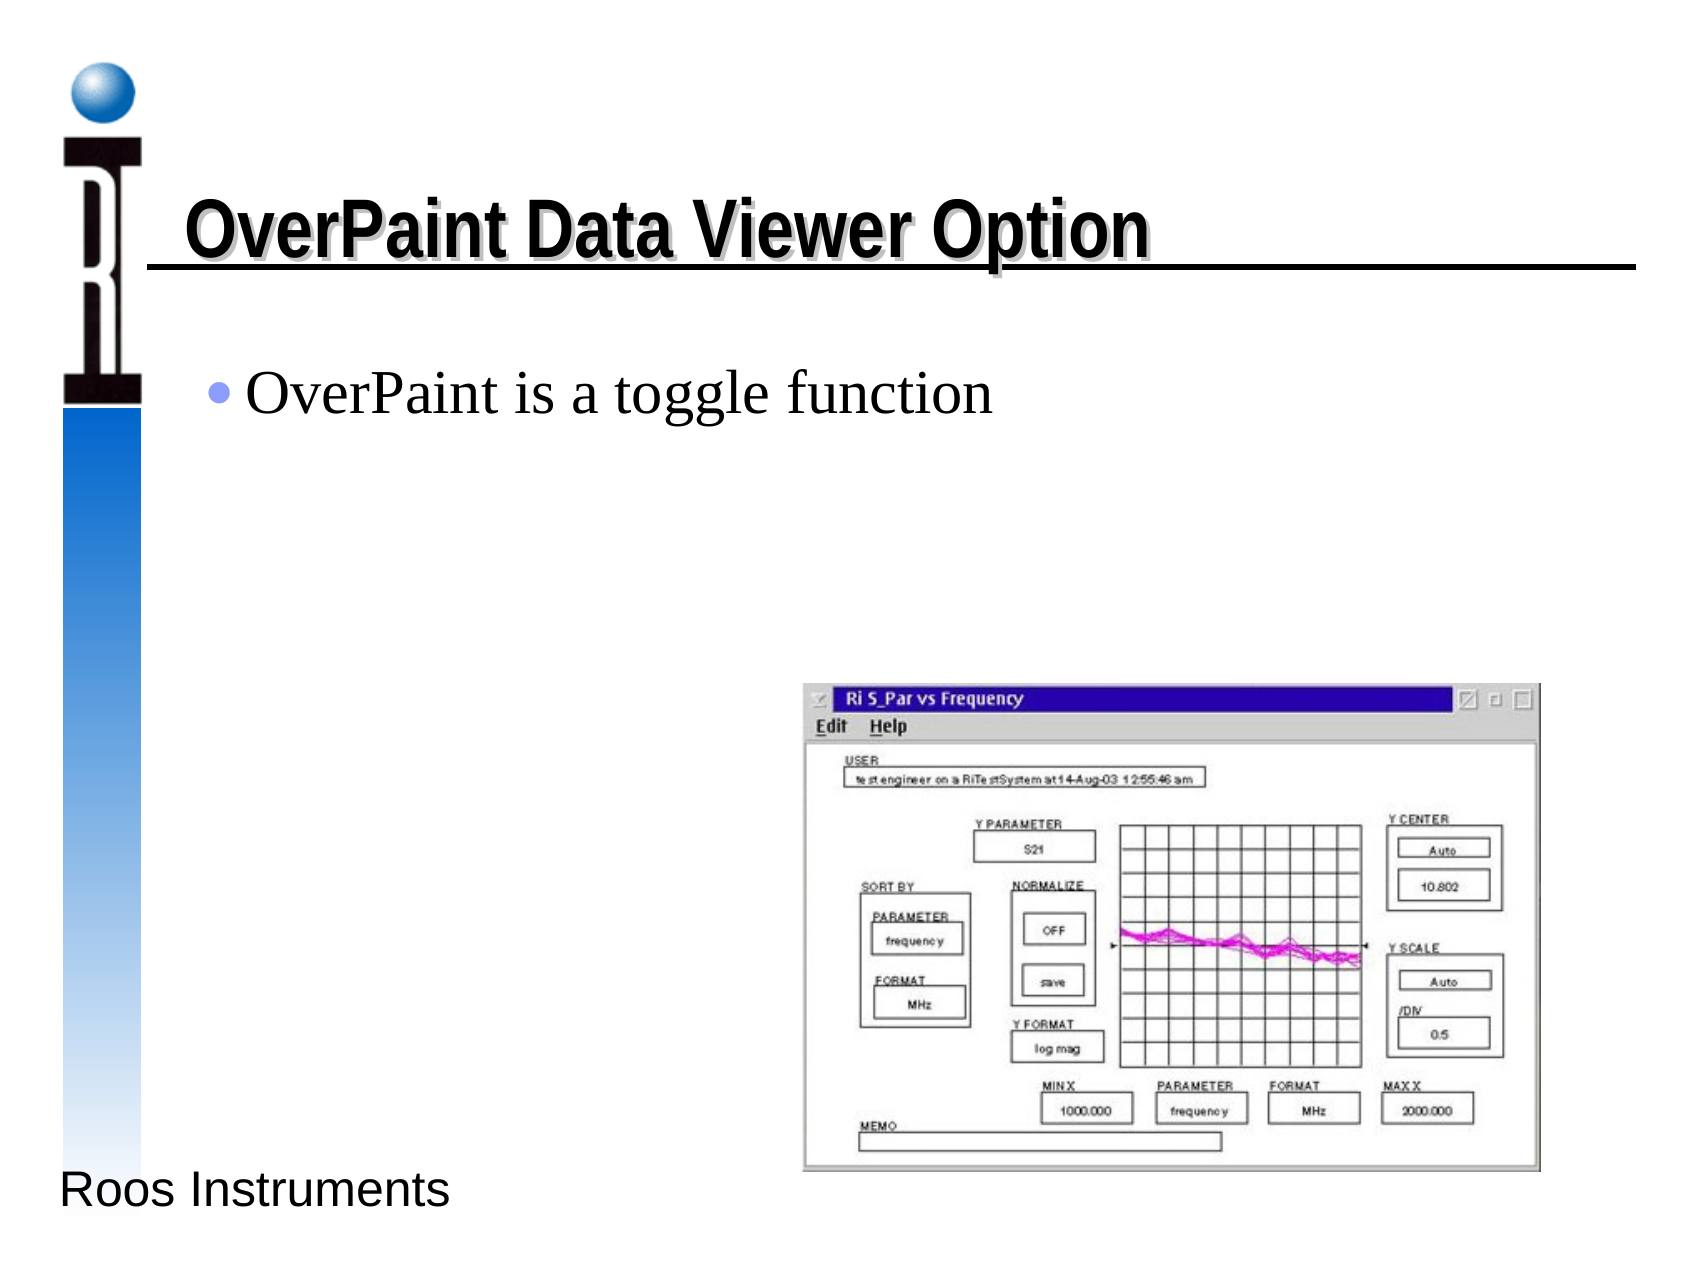

OverPaint Data Viewer Option
OverPaint is a toggle function